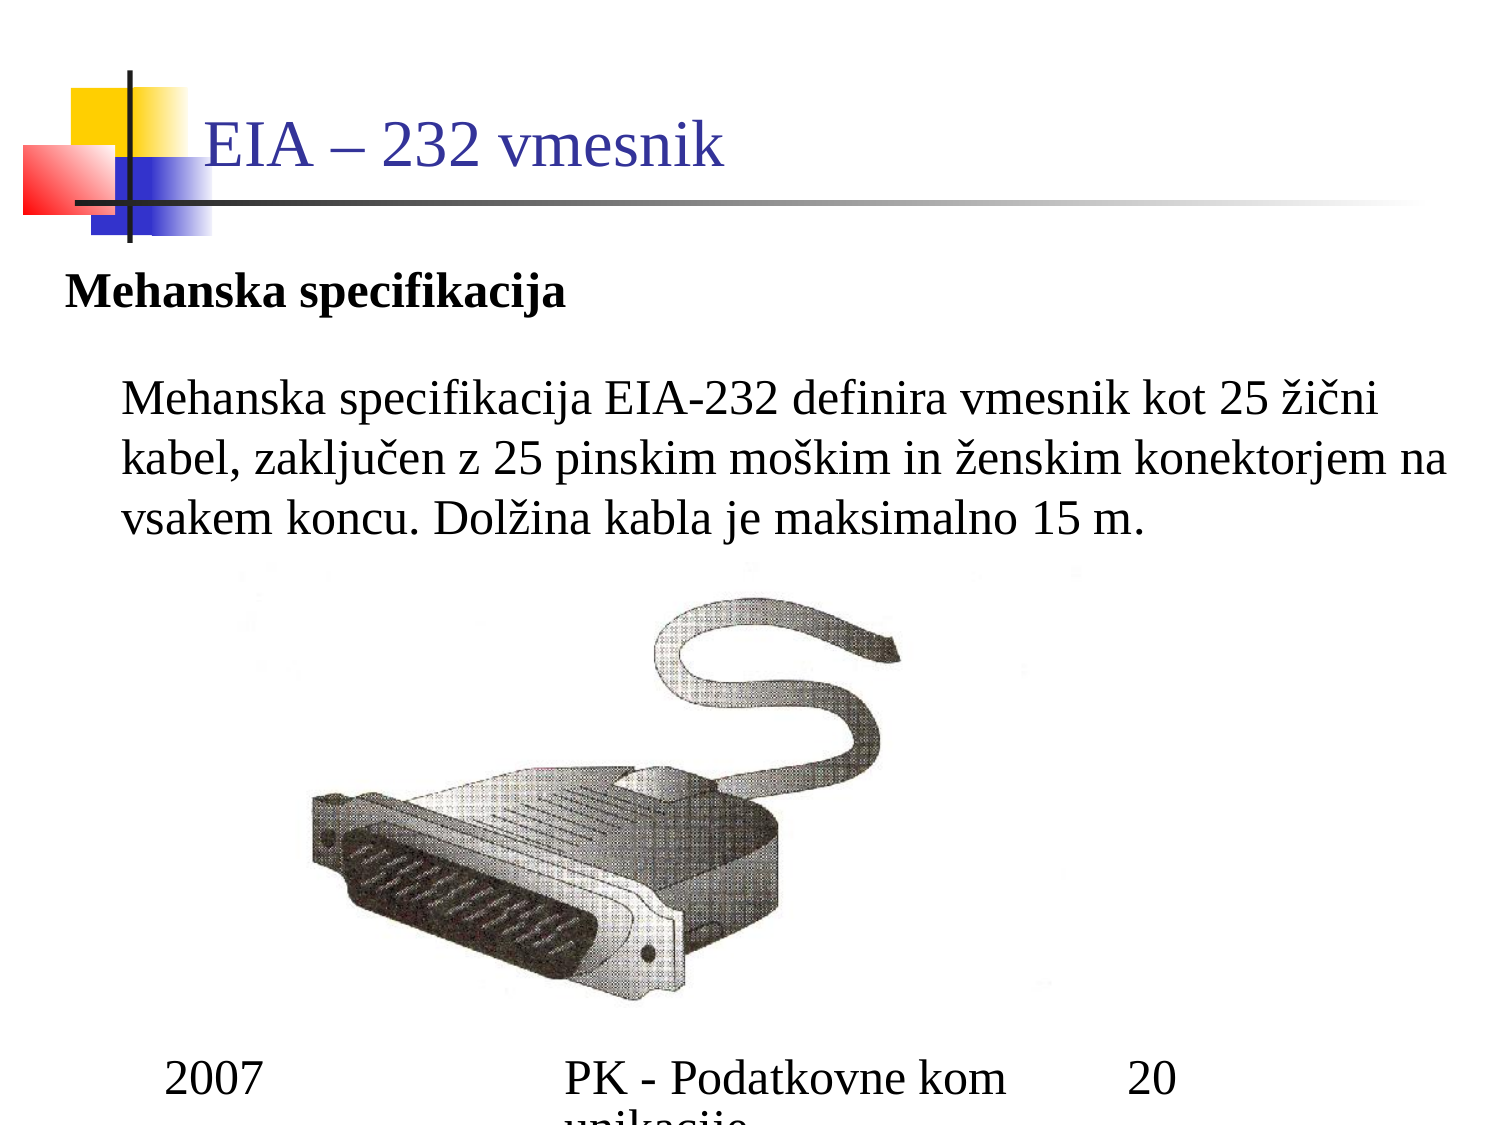

# EIA – 232 vmesnik
Mehanska specifikacija
	Mehanska specifikacija EIA-232 definira vmesnik kot 25 žični kabel, zaključen z 25 pinskim moškim in ženskim konektorjem na vsakem koncu. Dolžina kabla je maksimalno 15 m.
2007
PK - Podatkovne komunikacije
20